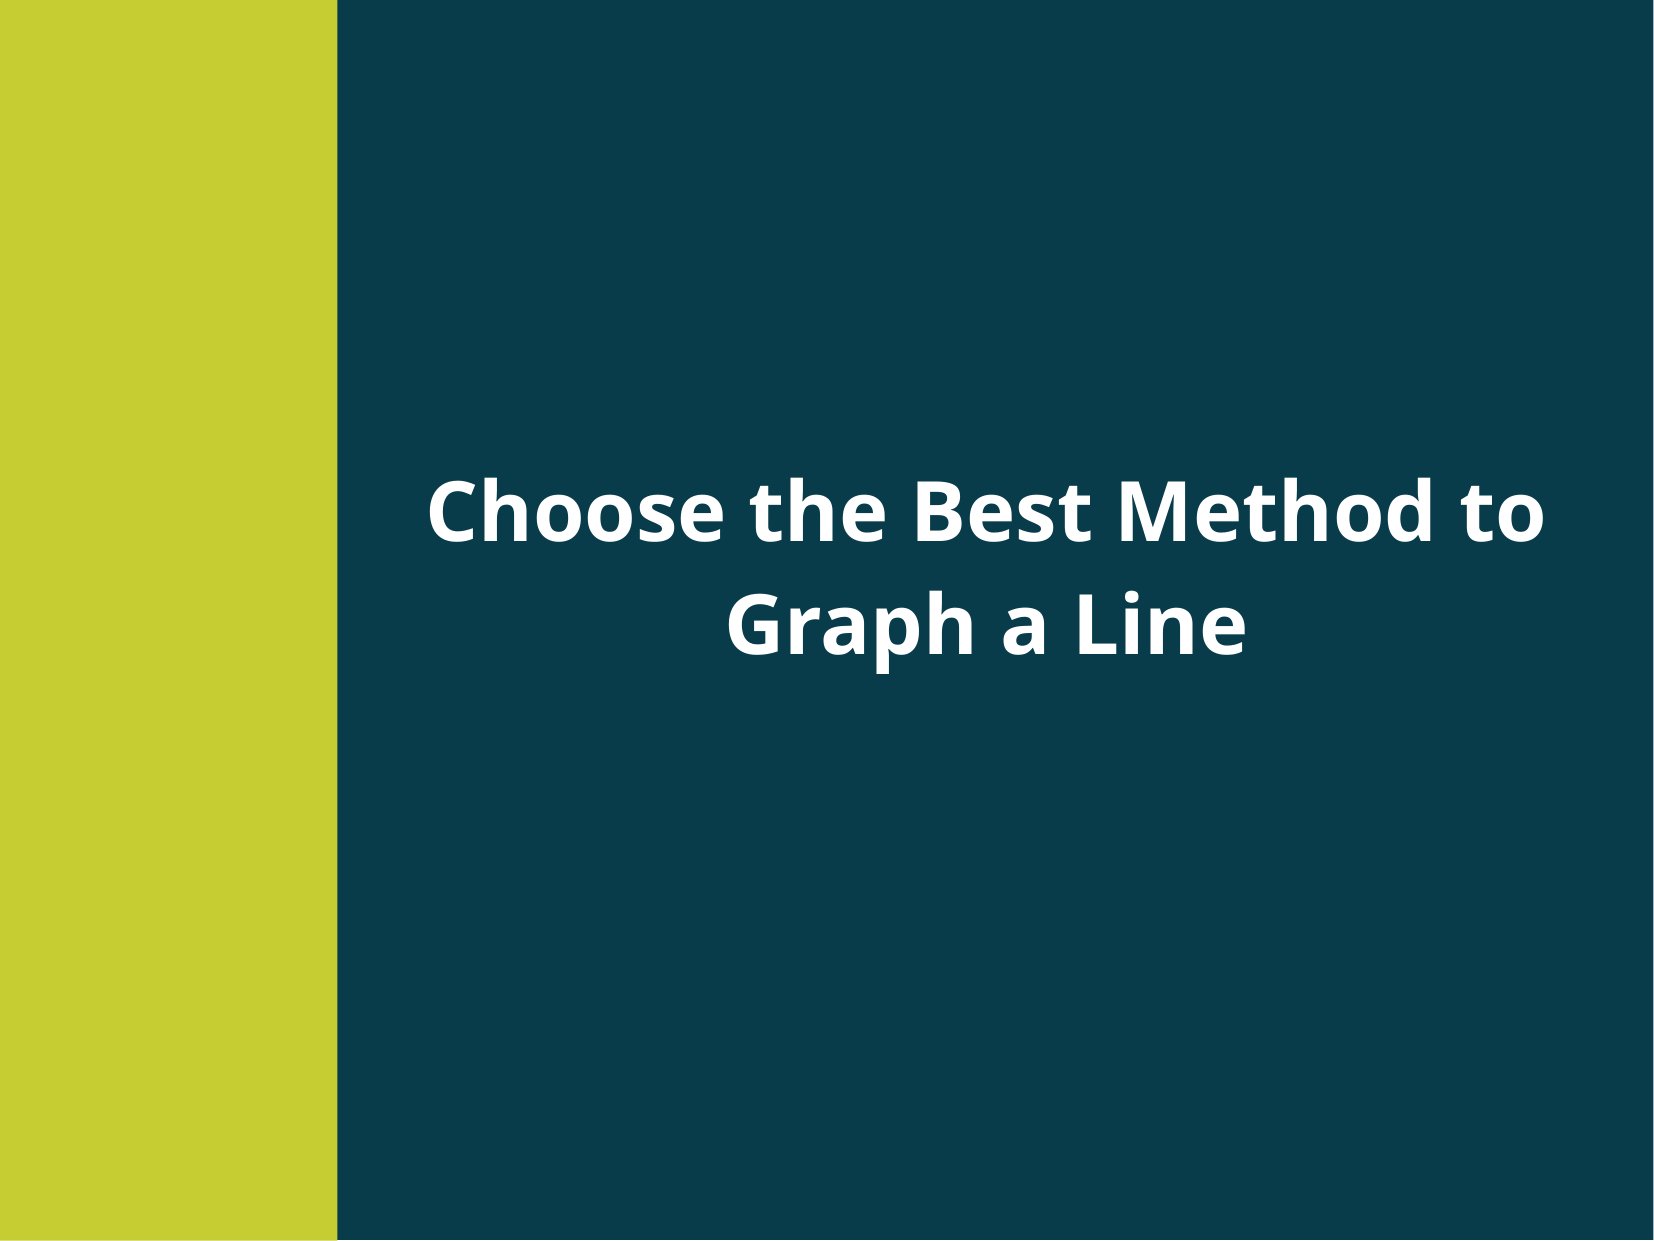

# Choose the Best Method to Graph a Line